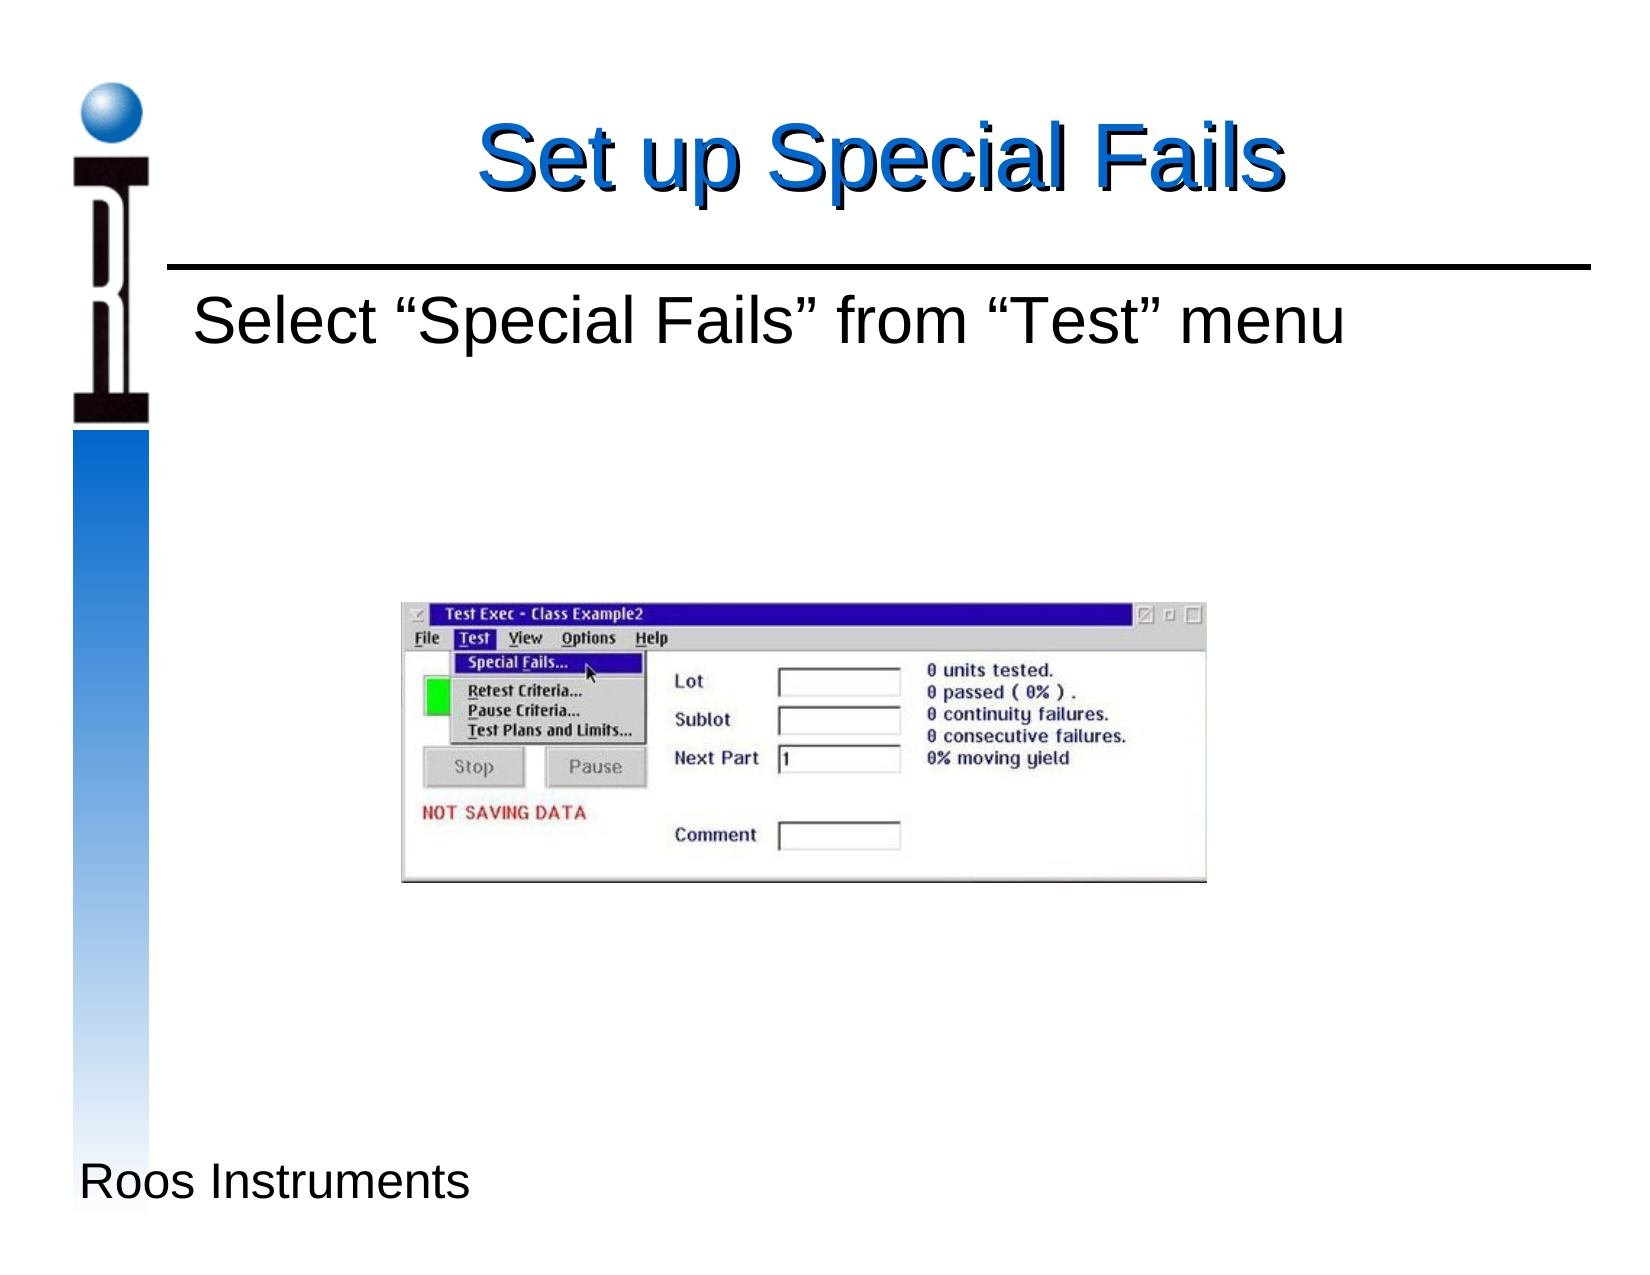

# Set up Special Fails
Select “Special Fails” from “Test” menu